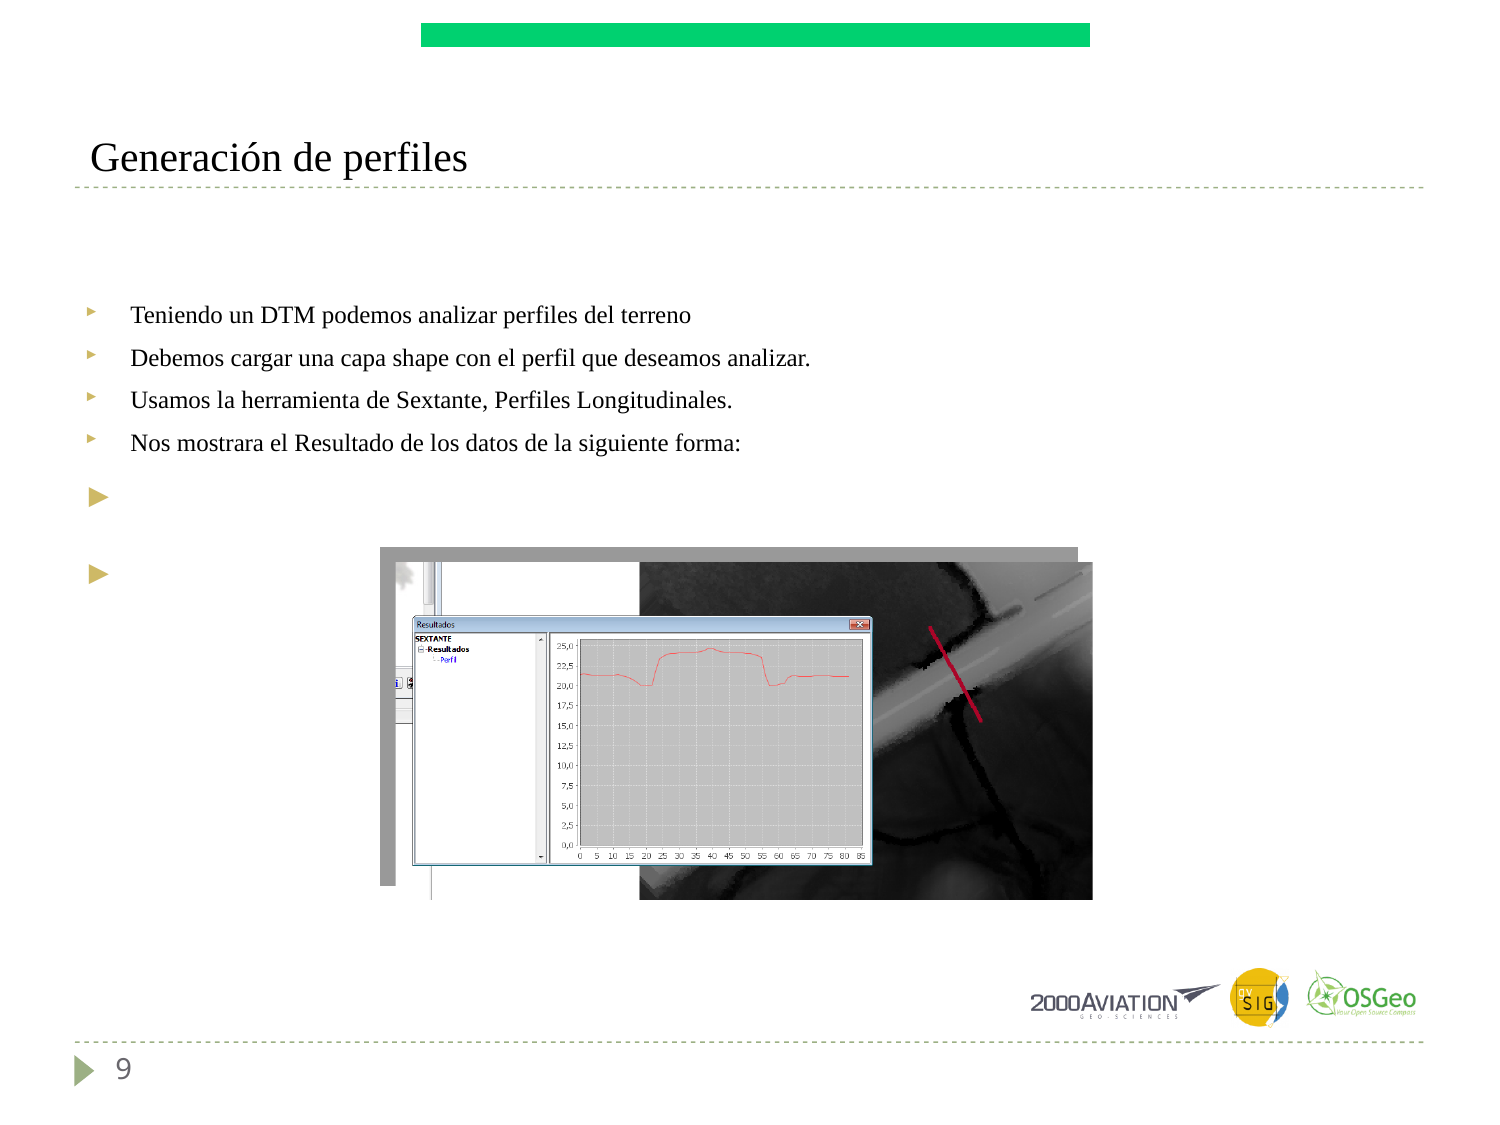

# Generación de perfiles
Teniendo un DTM podemos analizar perfiles del terreno
Debemos cargar una capa shape con el perfil que deseamos analizar.
Usamos la herramienta de Sextante, Perfiles Longitudinales.
Nos mostrara el Resultado de los datos de la siguiente forma: